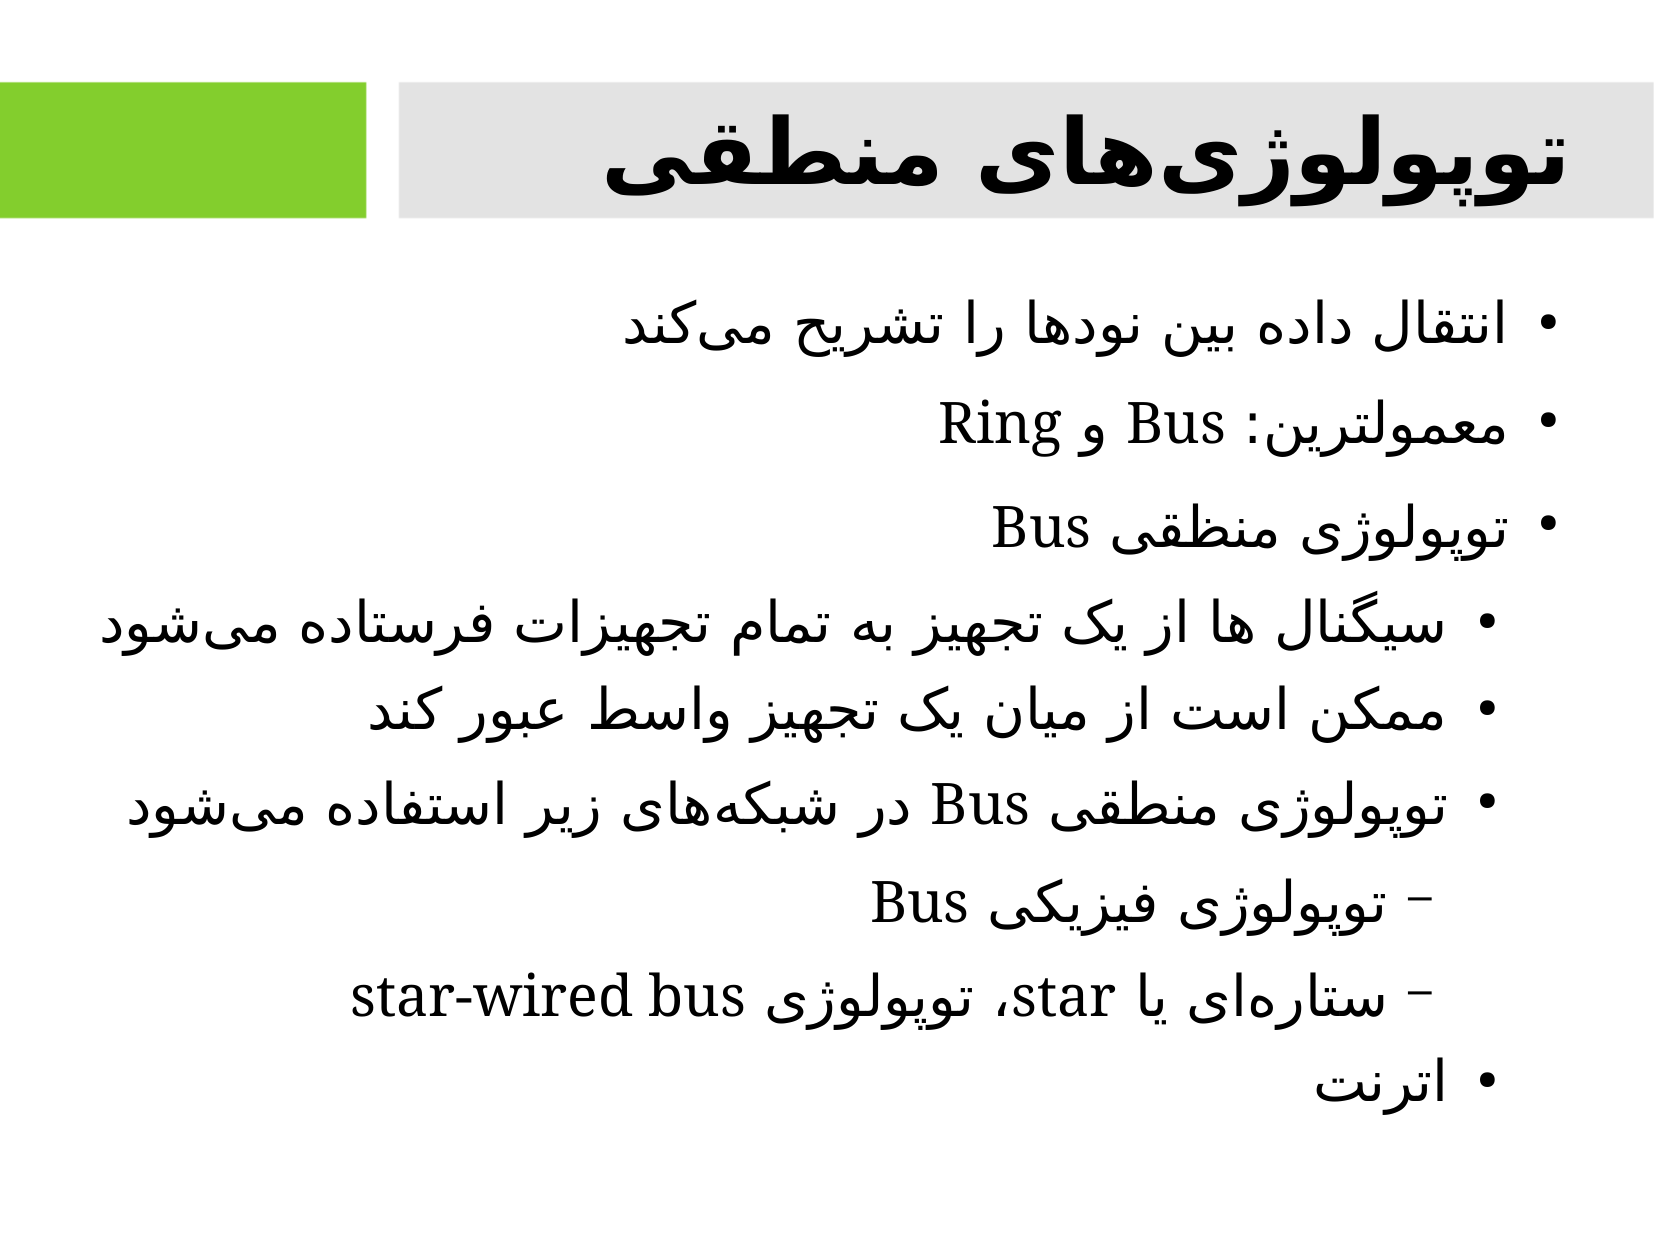

# توپولوژی‌های منطقی
انتقال داده بین نودها را تشریح می‌کند
معمولترین: Bus و Ring
توپولوژی منظقی Bus
سیگنال ها از یک تجهیز به تمام تجهیزات فرستاده می‌شود
ممکن است از میان یک تجهیز واسط عبور کند
توپولوژی منطقی Bus در شبکه‌های زیر استفاده می‌شود
توپولوژی فیزیکی Bus
ستاره‌ای یا star، توپولوژی star-wired bus
اترنت